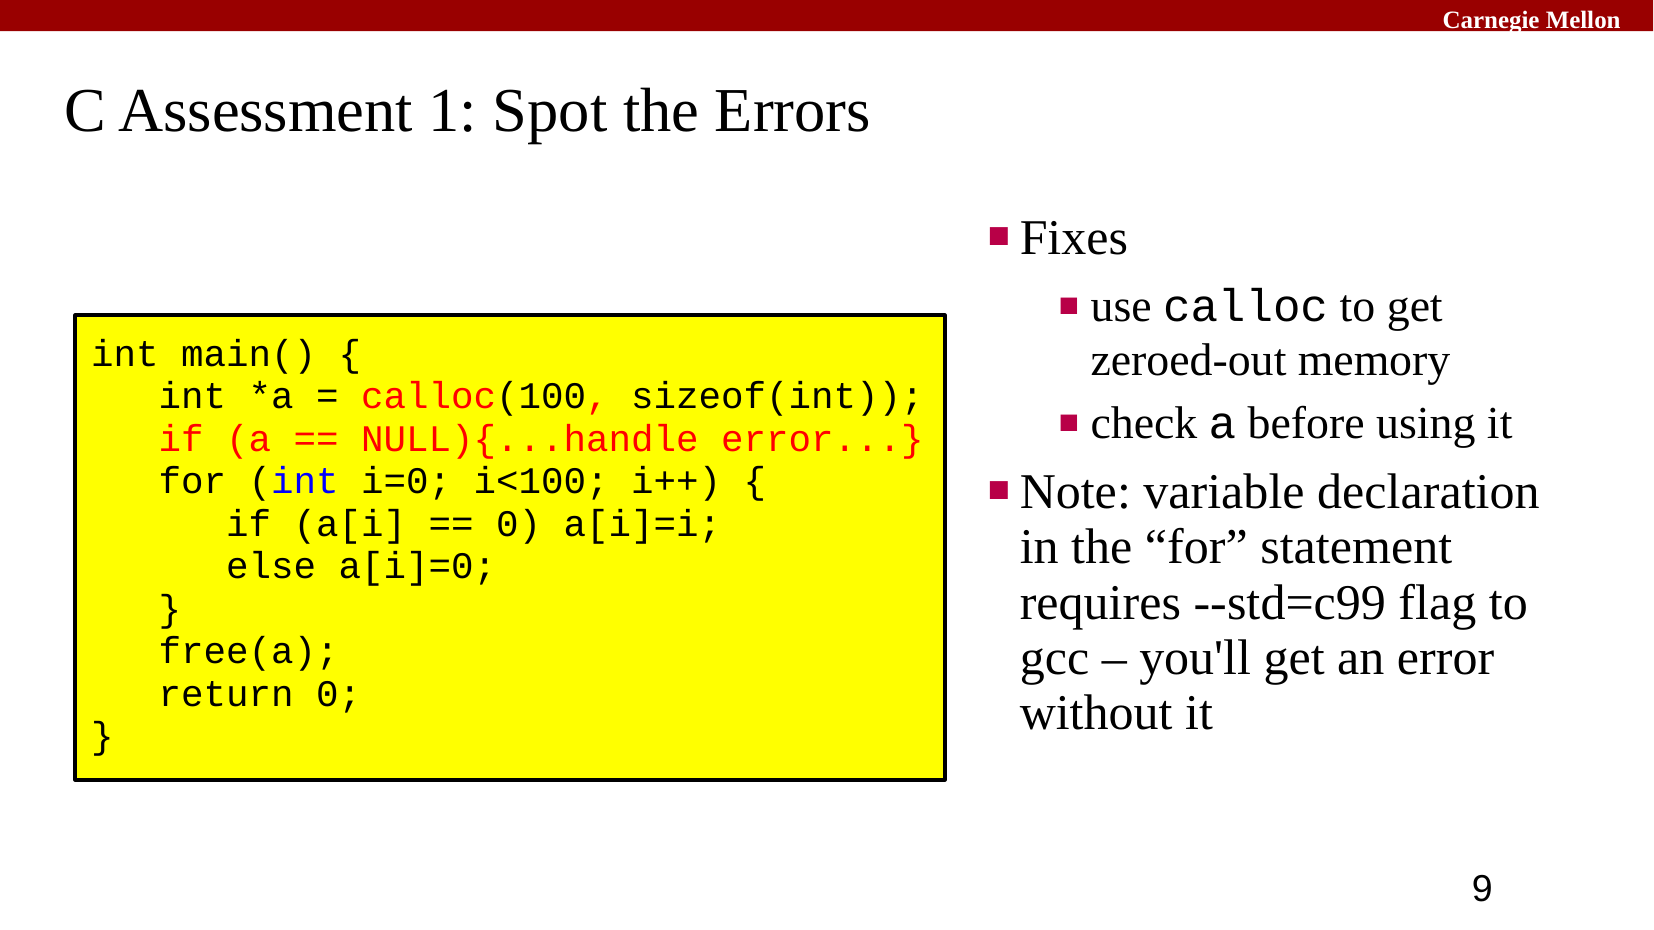

# C Assessment 1: Spot the Errors
Fixes
use calloc to get zeroed-out memory
check a before using it
Note: variable declaration in the “for” statement requires --std=c99 flag to gcc – you'll get an error without it
int main() {
 int *a = calloc(100, sizeof(int));
 if (a == NULL){...handle error...}
 for (int i=0; i<100; i++) {
 if (a[i] == 0) a[i]=i;
 else a[i]=0;
 }
 free(a);
 return 0;
}